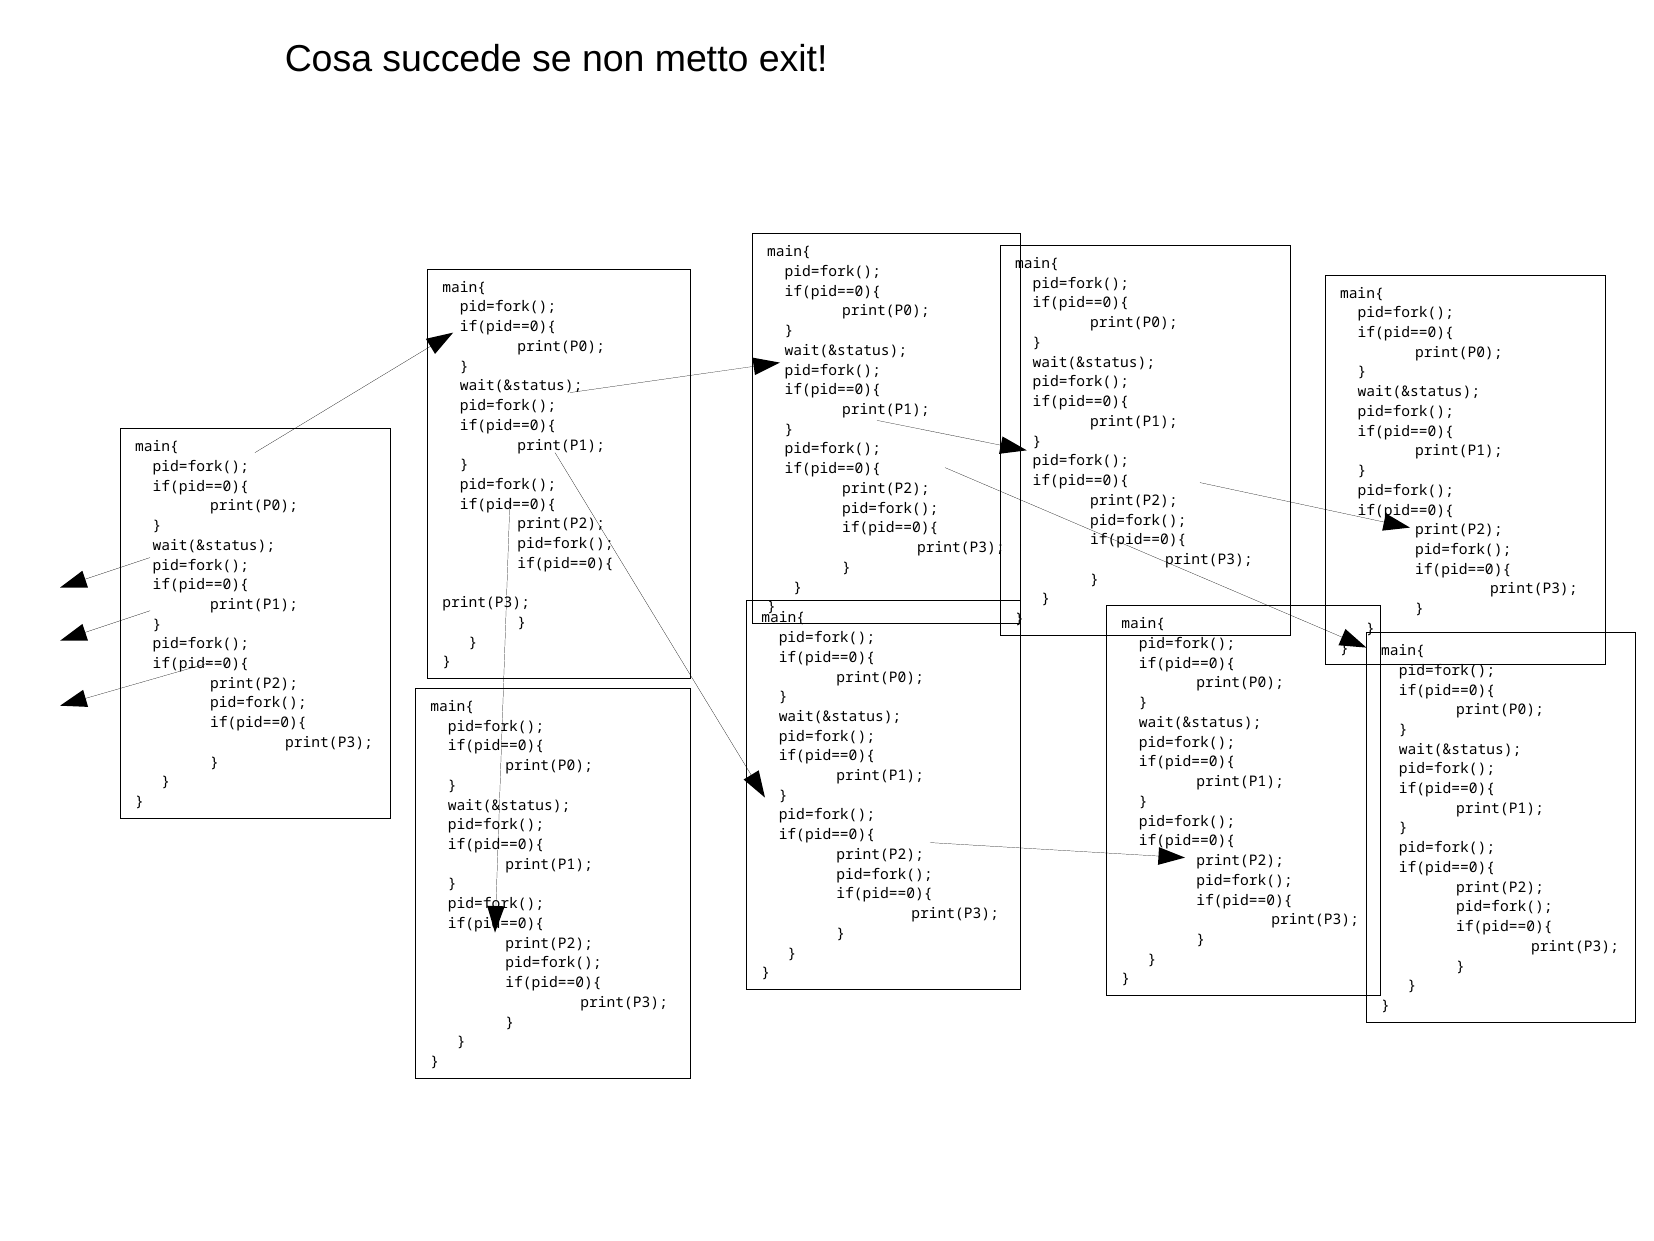

Cosa succede se non metto exit!
main{
 pid=fork();
 if(pid==0){
	print(P0);
 }
 wait(&status);
 pid=fork();
 if(pid==0){
 	print(P1);
 }
 pid=fork();
 if(pid==0){
	print(P2);
	pid=fork();
 	if(pid==0){
		print(P3);
 	}
 }
}
main{
 pid=fork();
 if(pid==0){
	print(P0);
 }
 wait(&status);
 pid=fork();
 if(pid==0){
 	print(P1);
 }
 pid=fork();
 if(pid==0){
	print(P2);
	pid=fork();
 	if(pid==0){
		print(P3);
 	}
 }
}
main{
 pid=fork();
 if(pid==0){
	print(P0);
 }
 wait(&status);
 pid=fork();
 if(pid==0){
 	print(P1);
 }
 pid=fork();
 if(pid==0){
	print(P2);
	pid=fork();
 	if(pid==0){
		print(P3);
 	}
 }
}
main{
 pid=fork();
 if(pid==0){
	print(P0);
 }
 wait(&status);
 pid=fork();
 if(pid==0){
 	print(P1);
 }
 pid=fork();
 if(pid==0){
	print(P2);
	pid=fork();
 	if(pid==0){
		print(P3);
 	}
 }
}
main{
 pid=fork();
 if(pid==0){
	print(P0);
 }
 wait(&status);
 pid=fork();
 if(pid==0){
 	print(P1);
 }
 pid=fork();
 if(pid==0){
	print(P2);
	pid=fork();
 	if(pid==0){
		print(P3);
 	}
 }
}
main{
 pid=fork();
 if(pid==0){
	print(P0);
 }
 wait(&status);
 pid=fork();
 if(pid==0){
 	print(P1);
 }
 pid=fork();
 if(pid==0){
	print(P2);
	pid=fork();
 	if(pid==0){
		print(P3);
 	}
 }
}
main{
 pid=fork();
 if(pid==0){
	print(P0);
 }
 wait(&status);
 pid=fork();
 if(pid==0){
 	print(P1);
 }
 pid=fork();
 if(pid==0){
	print(P2);
	pid=fork();
 	if(pid==0){
		print(P3);
 	}
 }
}
main{
 pid=fork();
 if(pid==0){
	print(P0);
 }
 wait(&status);
 pid=fork();
 if(pid==0){
 	print(P1);
 }
 pid=fork();
 if(pid==0){
	print(P2);
	pid=fork();
 	if(pid==0){
		print(P3);
 	}
 }
}
main{
 pid=fork();
 if(pid==0){
	print(P0);
 }
 wait(&status);
 pid=fork();
 if(pid==0){
 	print(P1);
 }
 pid=fork();
 if(pid==0){
	print(P2);
	pid=fork();
 	if(pid==0){
		print(P3);
 	}
 }
}